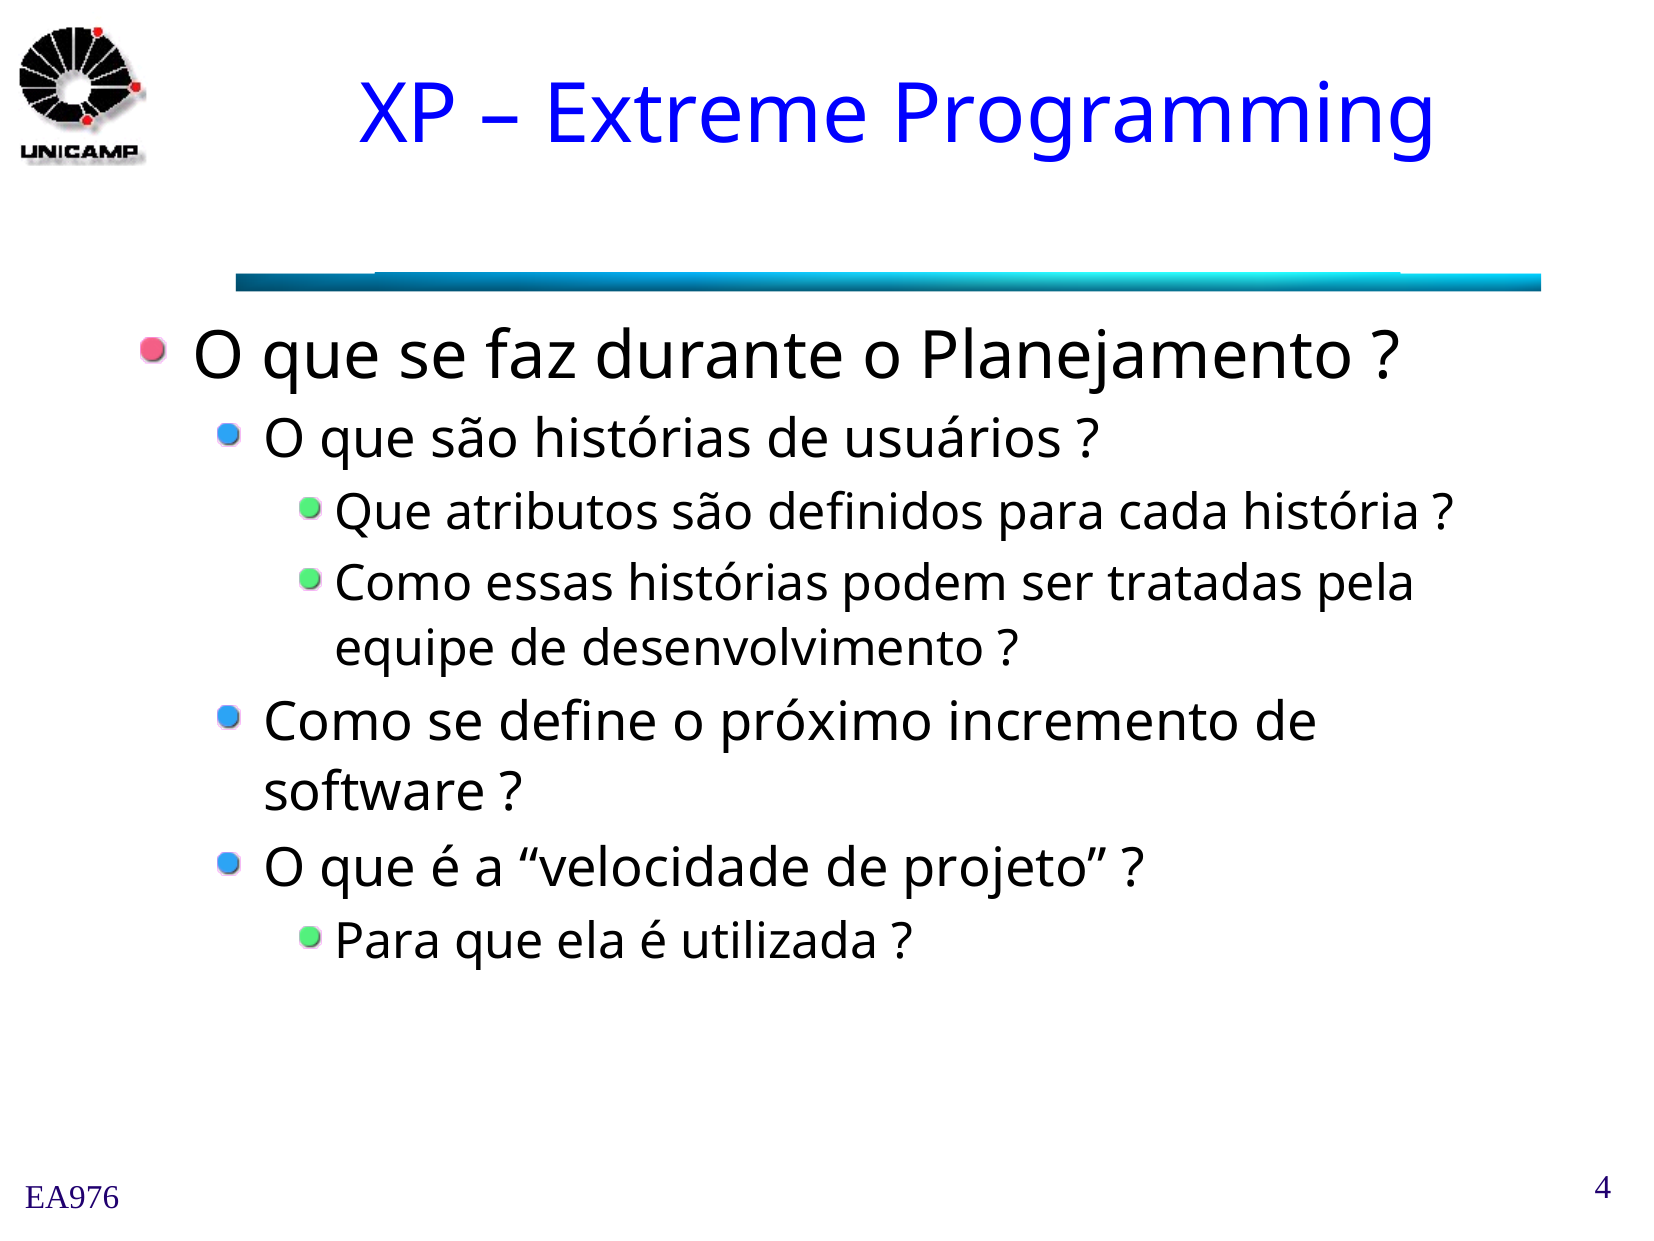

# XP – Extreme Programming
O que se faz durante o Planejamento ?
O que são histórias de usuários ?
Que atributos são definidos para cada história ?
Como essas histórias podem ser tratadas pela equipe de desenvolvimento ?
Como se define o próximo incremento de software ?
O que é a “velocidade de projeto” ?
Para que ela é utilizada ?
4